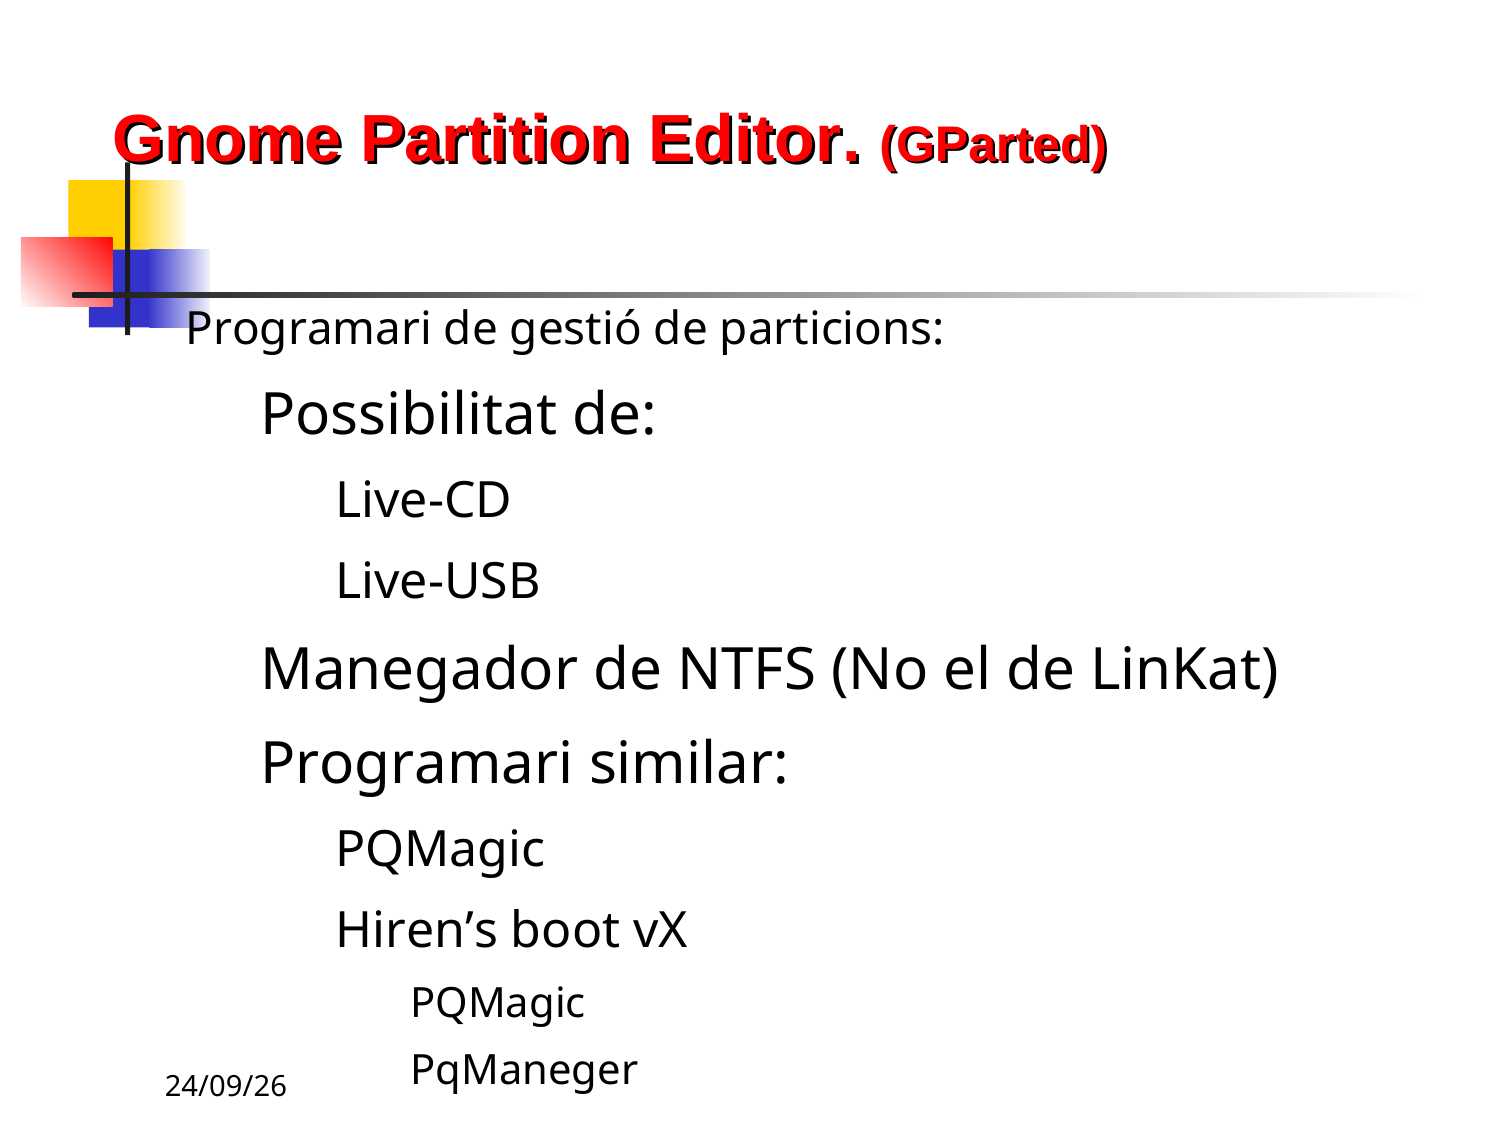

# Gnome Partition Editor. (GParted)
Programari de gestió de particions:
Possibilitat de:
Live-CD
Live-USB
Manegador de NTFS (No el de LinKat)
Programari similar:
PQMagic
Hiren’s boot vX
PQMagic
PqManeger